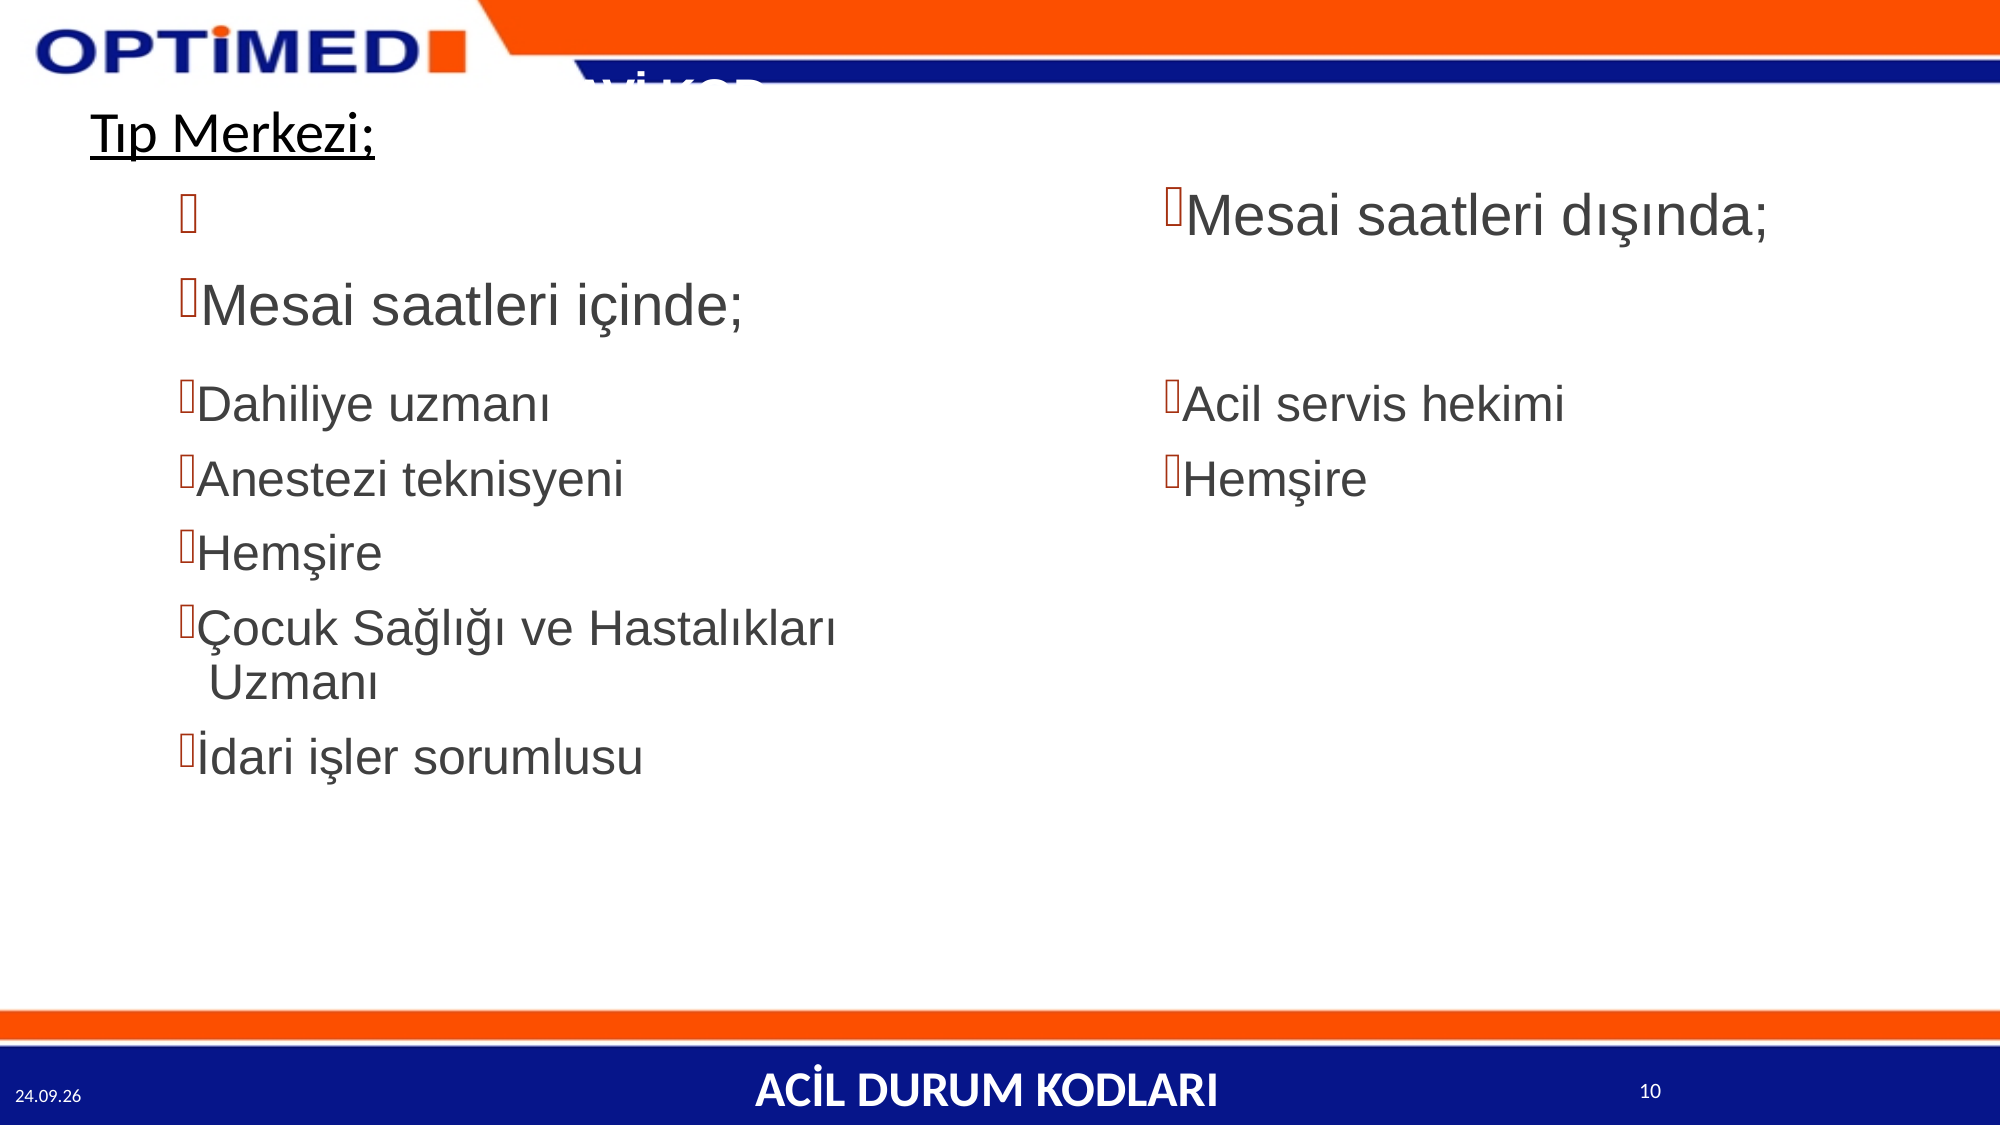

# MAVİ KOD
Tıp Merkezi;
Mesai saatleri içinde;
Mesai saatleri dışında;
Dahiliye uzmanı
Anestezi teknisyeni
Hemşire
Çocuk Sağlığı ve Hastalıkları Uzmanı
İdari işler sorumlusu
Acil servis hekimi
Hemşire
ACİL DURUM KODLARI